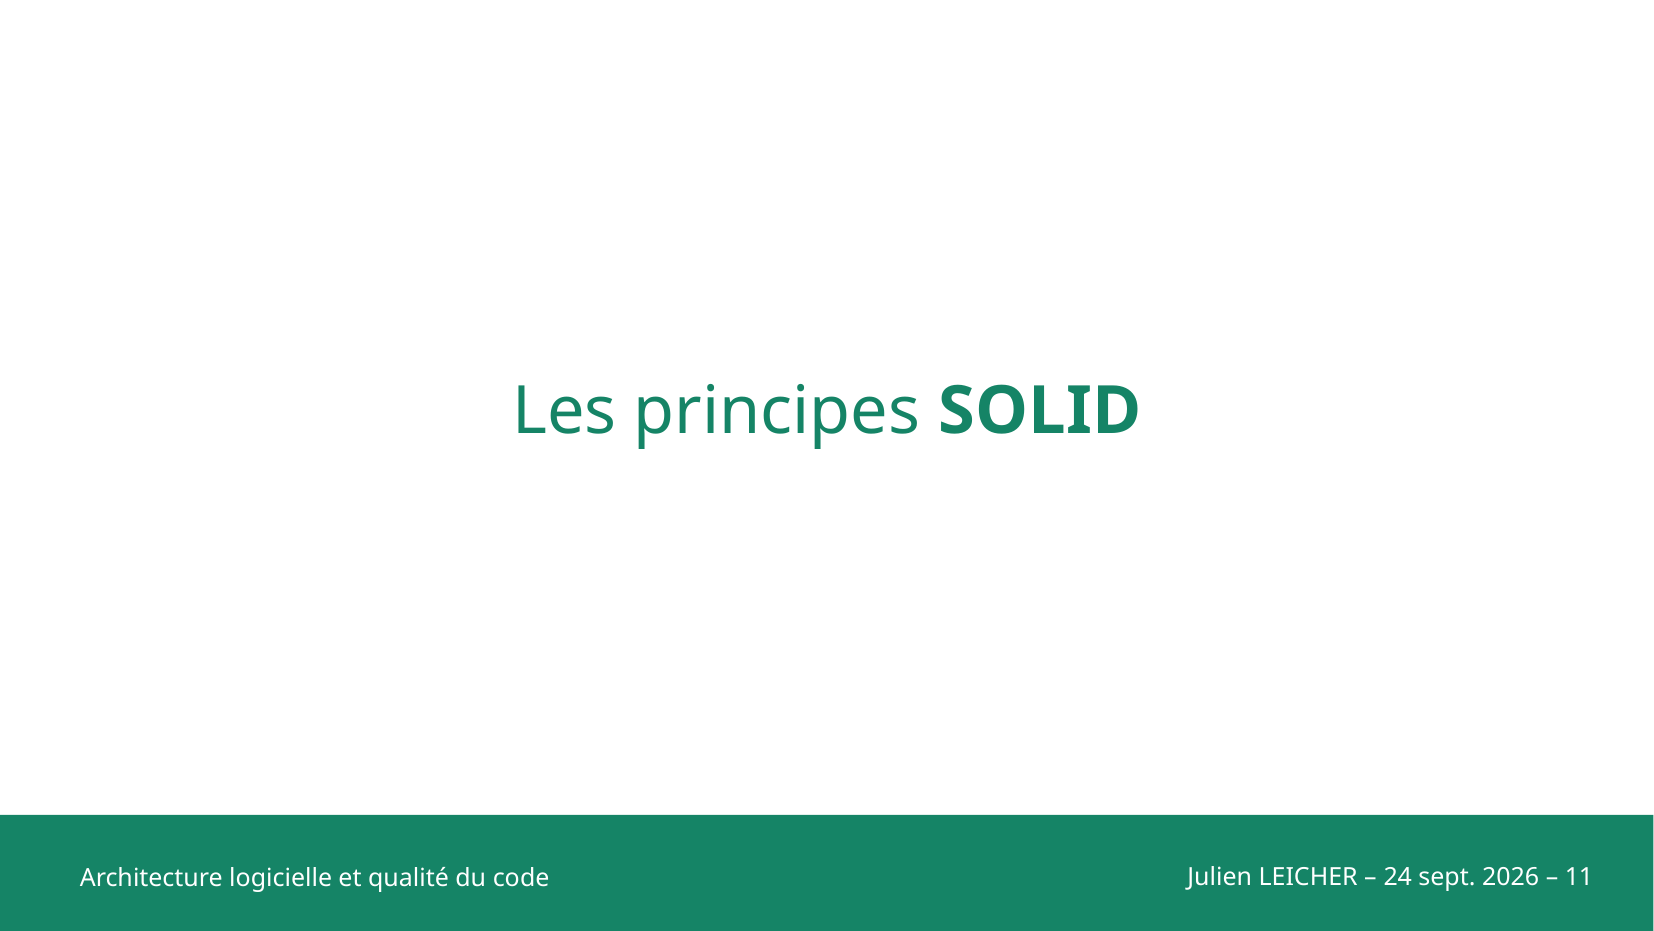

Les principes SOLID
Julien LEICHER – –
Architecture logicielle et qualité du code